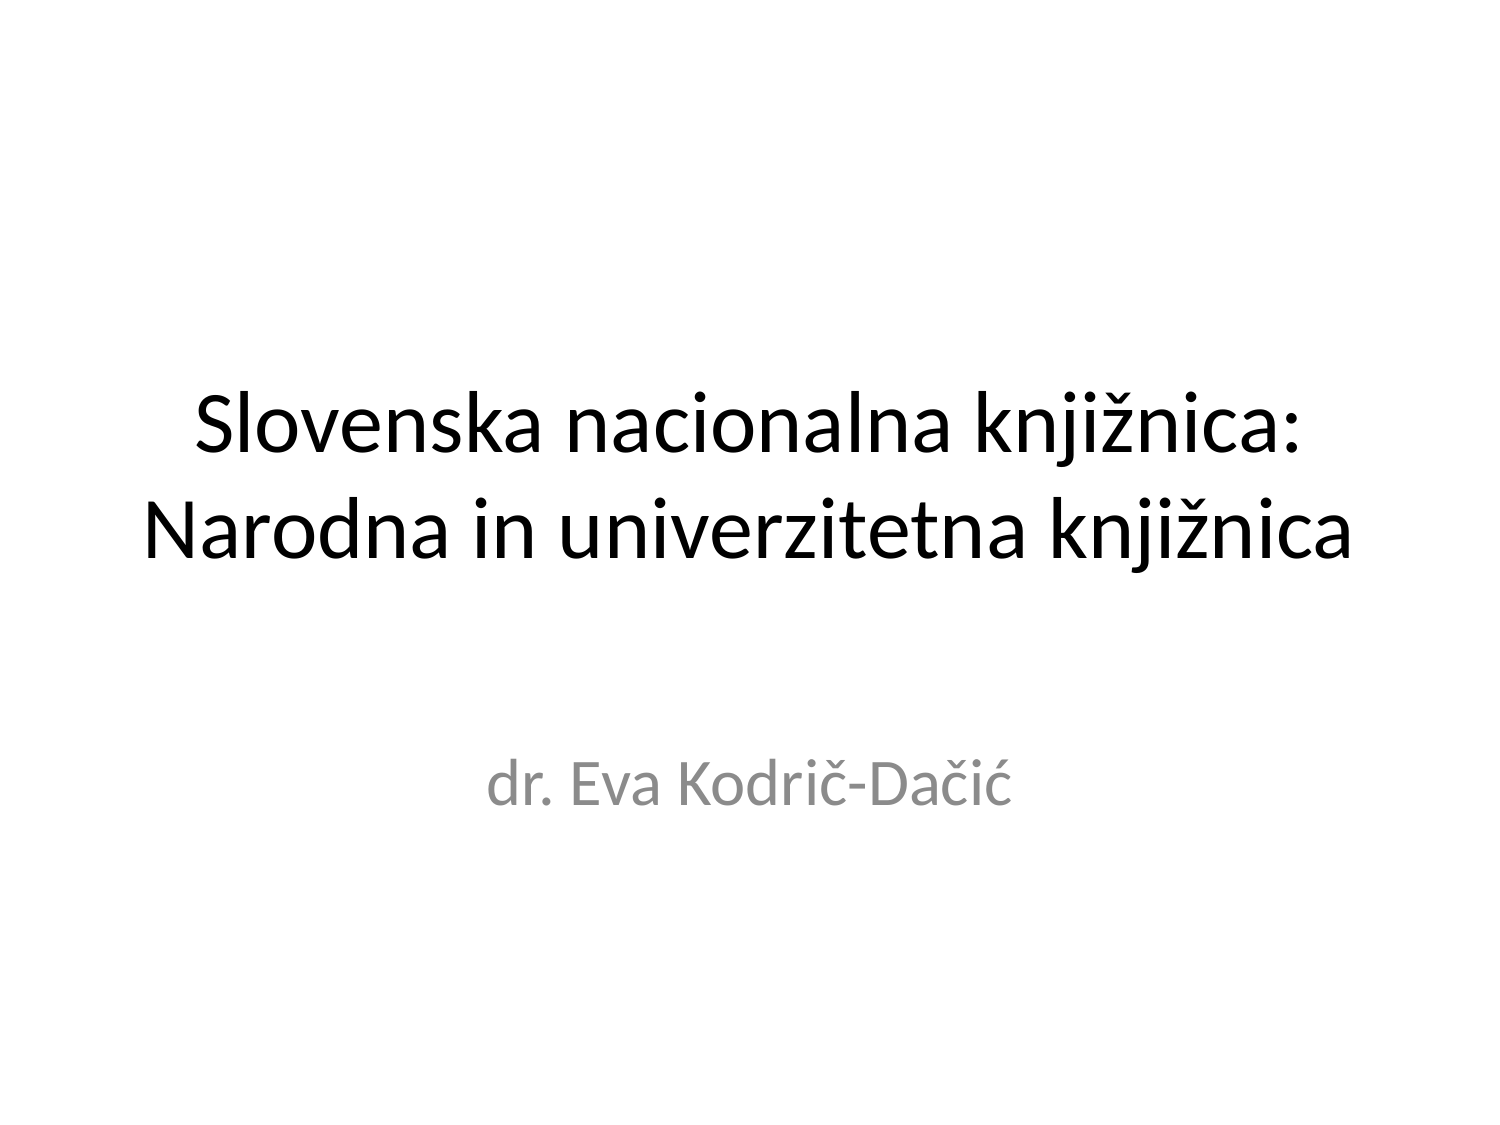

# Slovenska nacionalna knjižnica: Narodna in univerzitetna knjižnica
dr. Eva Kodrič-Dačić